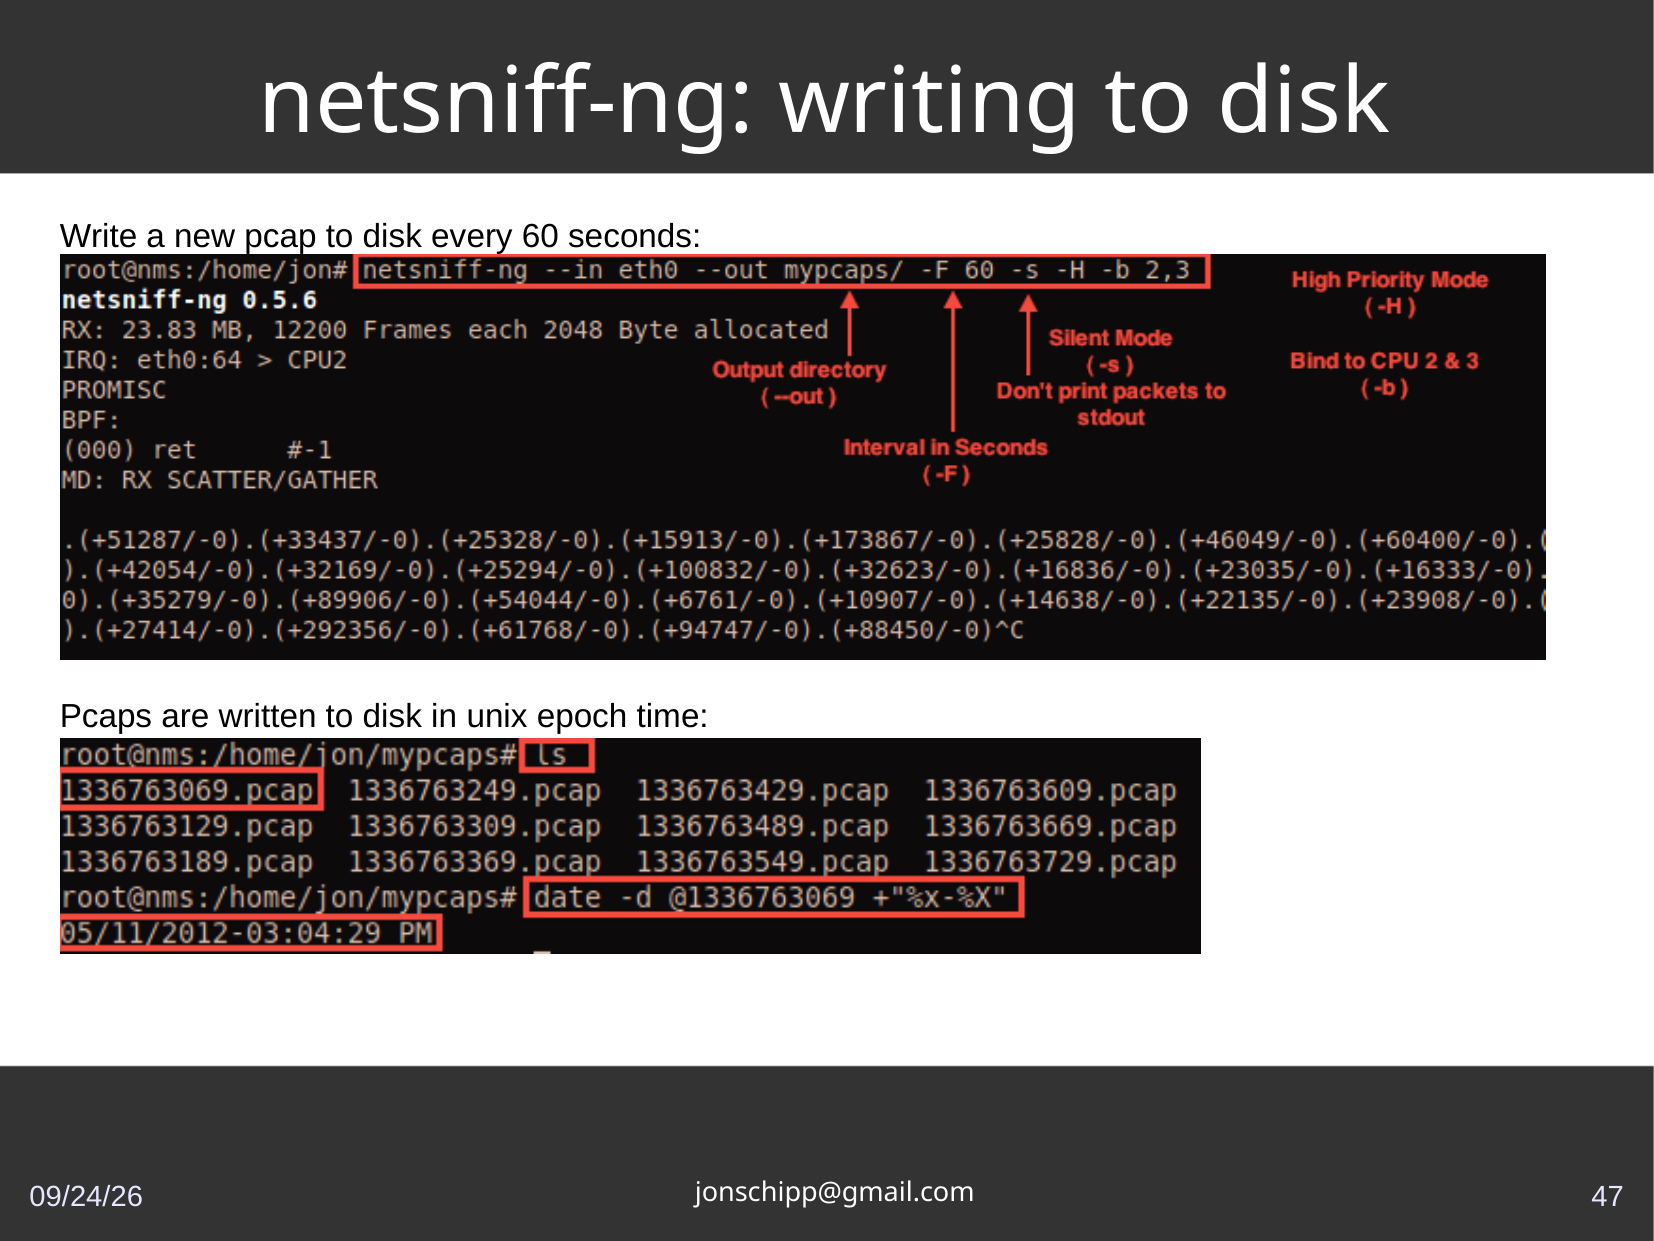

netsniff-ng: writing to disk
Write a new pcap to disk every 60 seconds:
Pcaps are written to disk in unix epoch time:
jonschipp@gmail.com